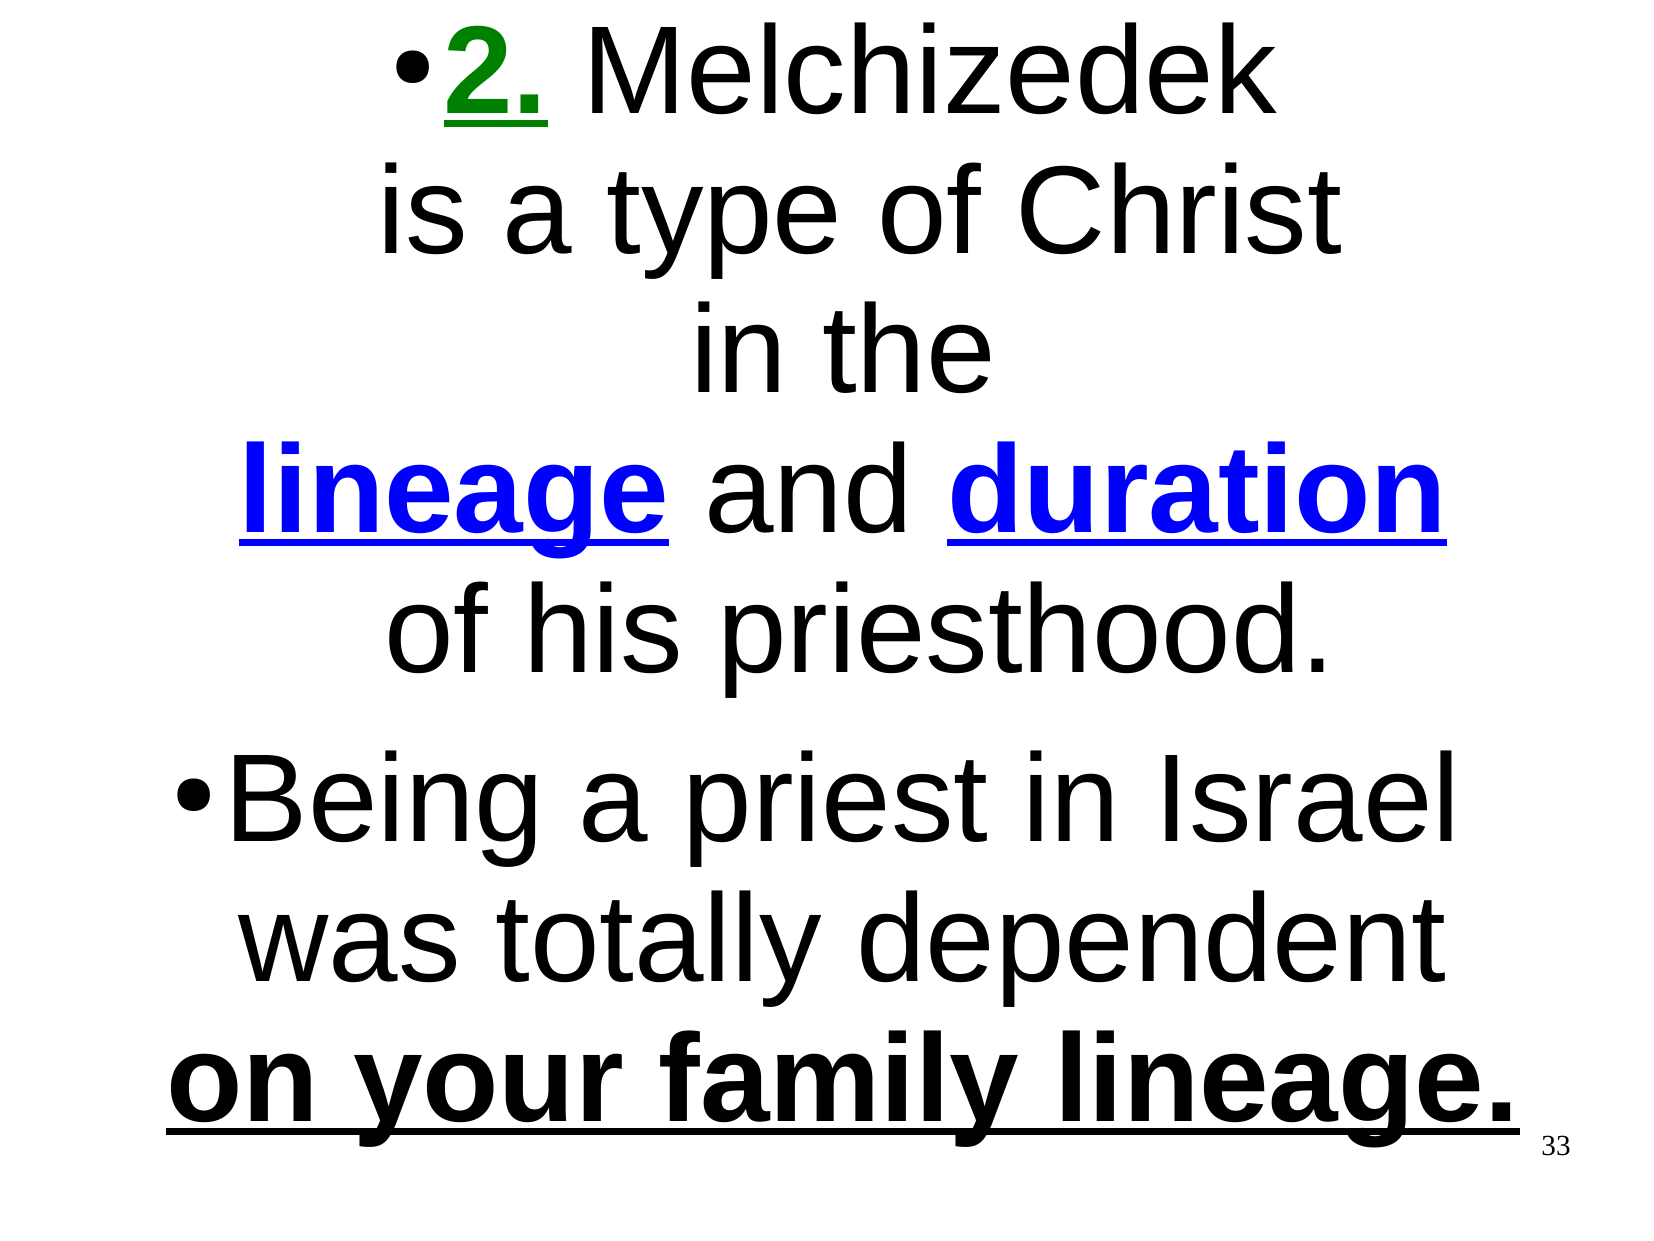

# 2. Melchizedek is a type of Christ in the lineage and duration of his priesthood.
Being a priest in Israel
was totally dependent
on your family lineage.
33